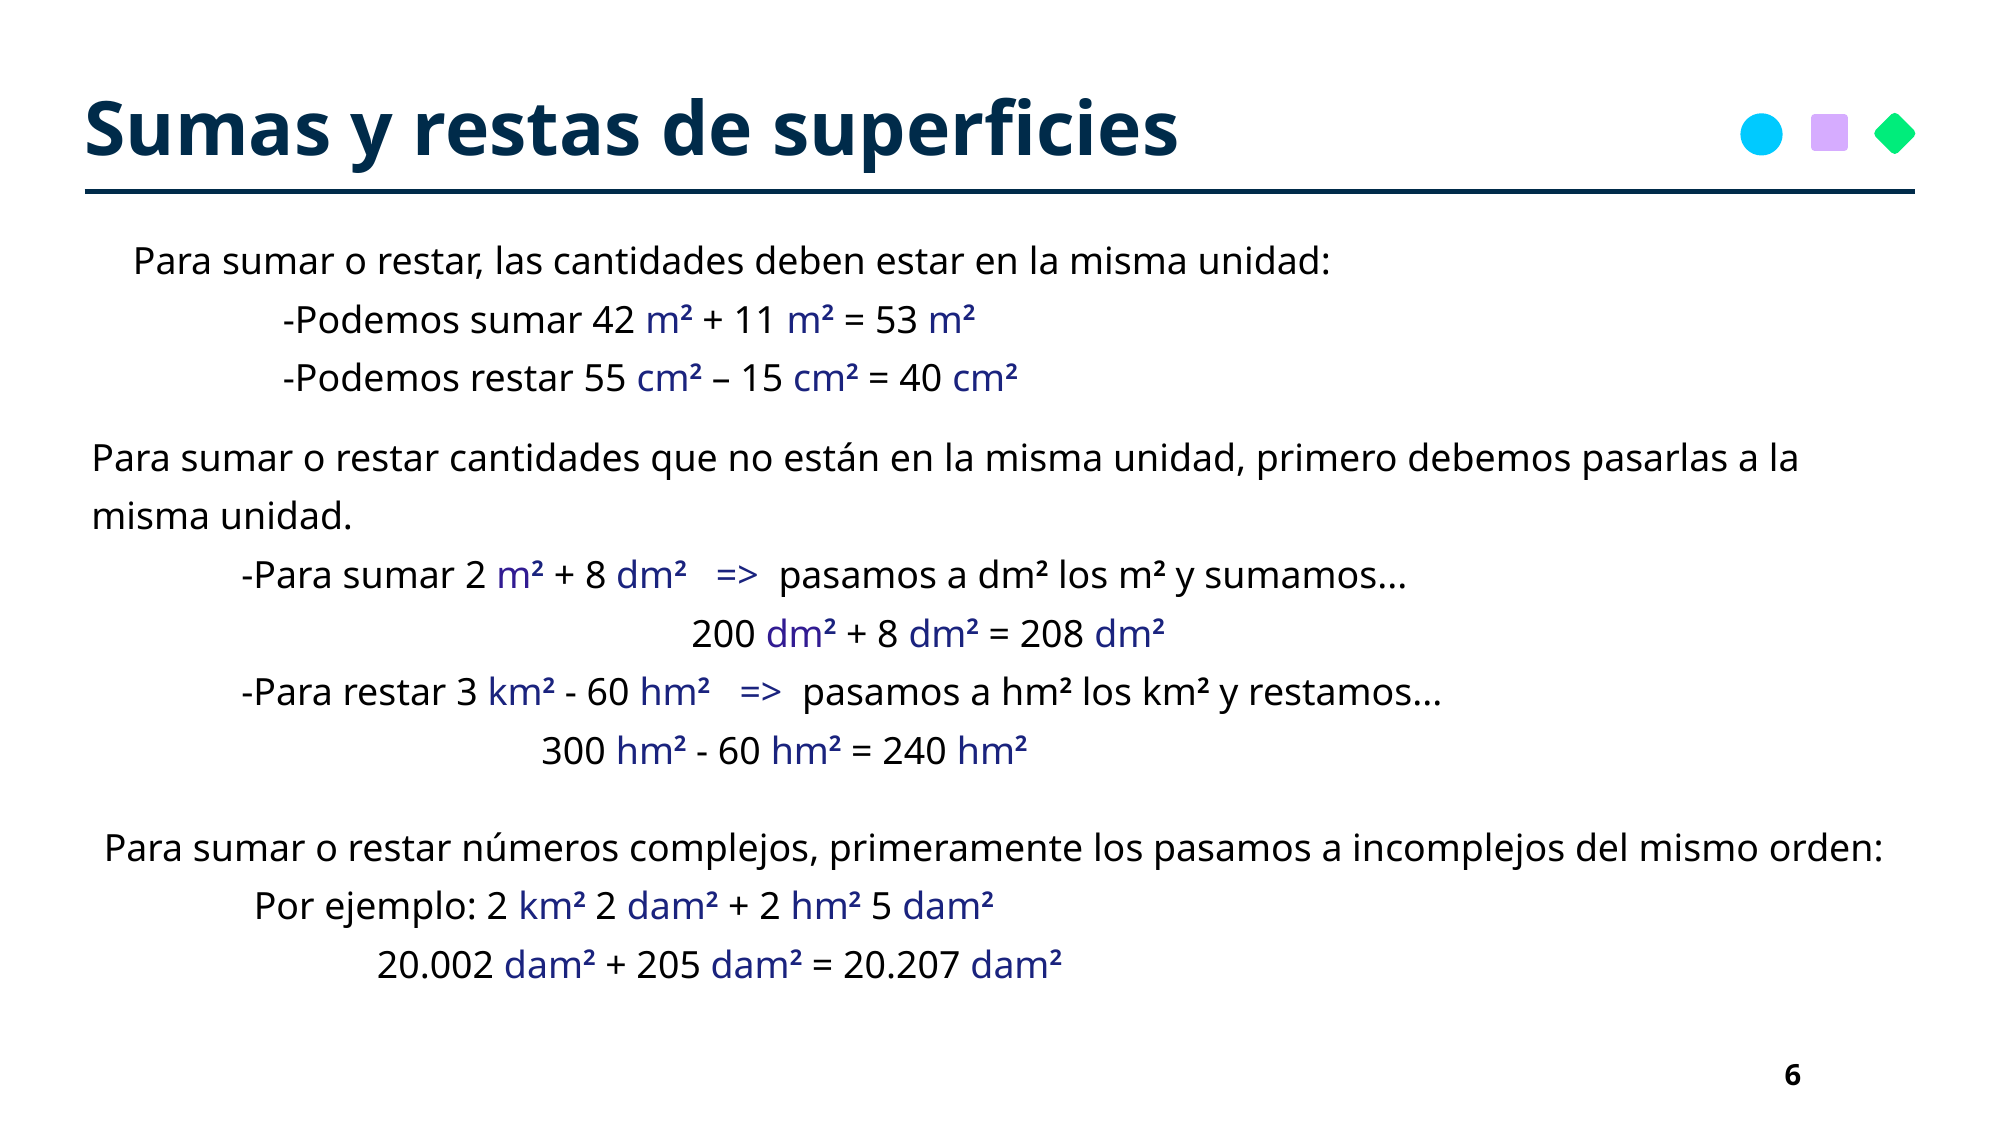

# Sumas y restas de superficies
Para sumar o restar, las cantidades deben estar en la misma unidad:
	-Podemos sumar 42 m2 + 11 m2 = 53 m2
	-Podemos restar 55 cm2 – 15 cm2 = 40 cm2
Para sumar o restar cantidades que no están en la misma unidad, primero debemos pasarlas a la misma unidad.
	-Para sumar 2 m2 + 8 dm2 => pasamos a dm2 los m2 y sumamos...
				200 dm2 + 8 dm2 = 208 dm2
	-Para restar 3 km2 - 60 hm2 => pasamos a hm2 los km2 y restamos...
			300 hm2 - 60 hm2 = 240 hm2
Para sumar o restar números complejos, primeramente los pasamos a incomplejos del mismo orden:
	Por ejemplo: 2 km2 2 dam2 + 2 hm2 5 dam2
 20.002 dam2 + 205 dam2 = 20.207 dam2